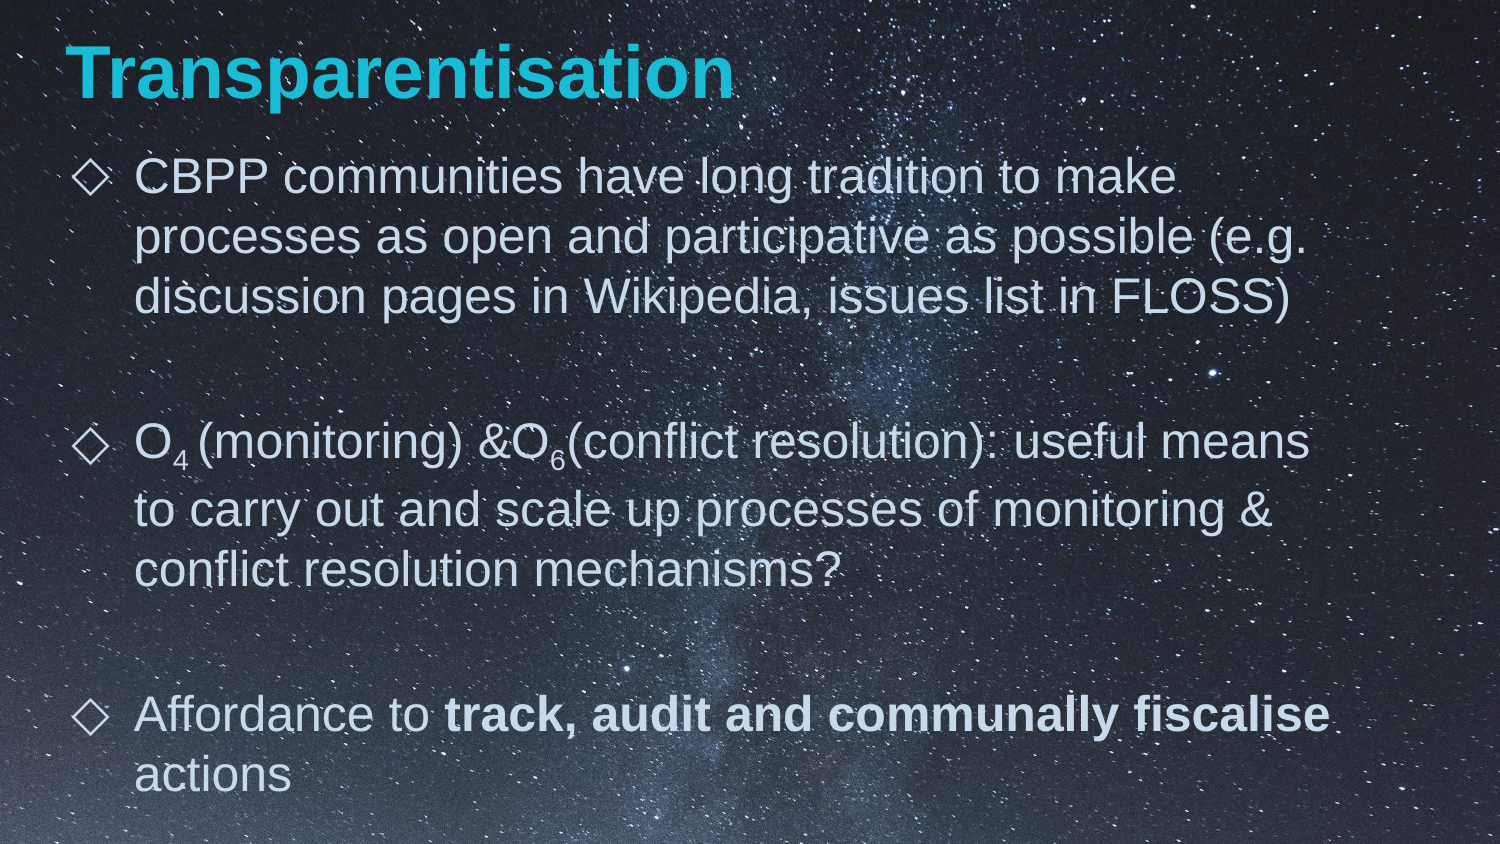

Transparentisation
# CBPP communities have long tradition to make processes as open and participative as possible (e.g. discussion pages in Wikipedia, issues list in FLOSS)
O4 (monitoring) &O6(conflict resolution): useful means to carry out and scale up processes of monitoring & conflict resolution mechanisms?
Affordance to track, audit and communally fiscalise actions